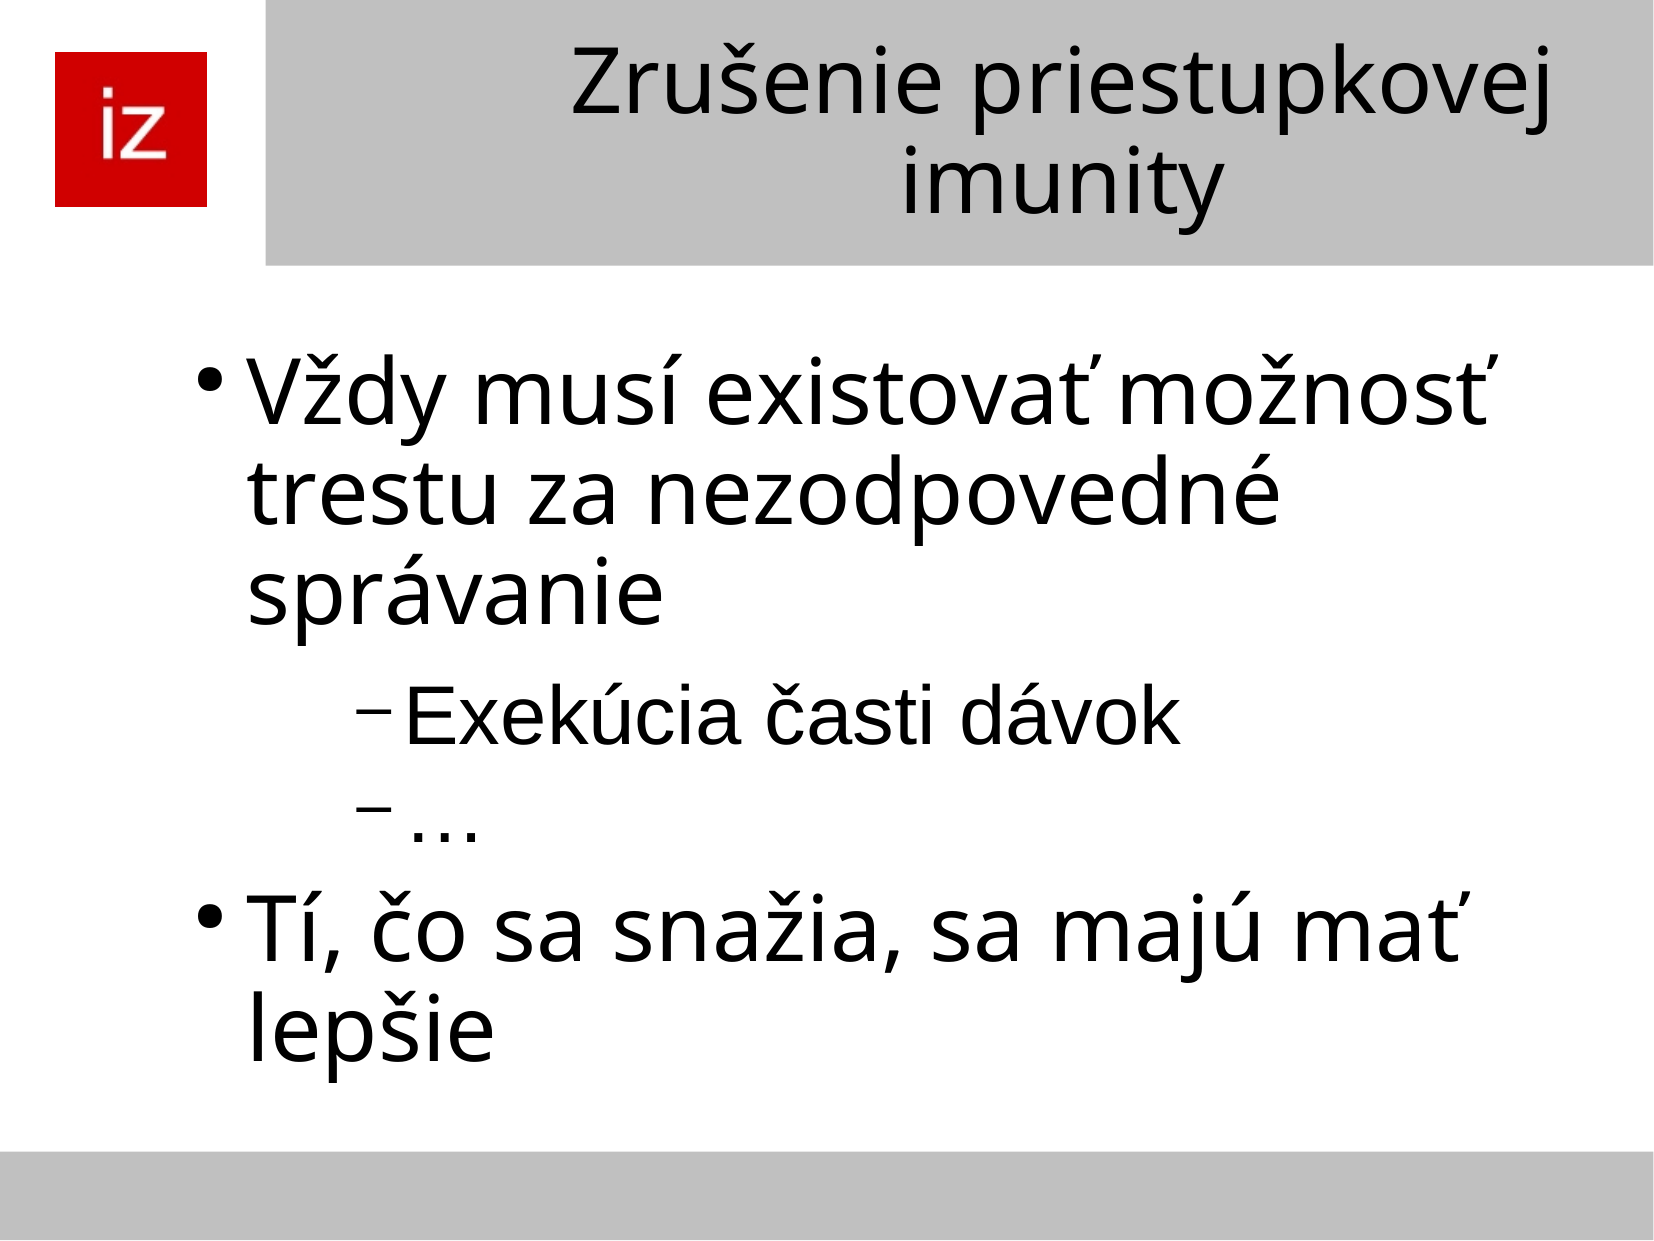

# Zrušenie priestupkovej imunity
Vždy musí existovať možnosť trestu za nezodpovedné správanie
Exekúcia časti dávok
…
Tí, čo sa snažia, sa majú mať lepšie